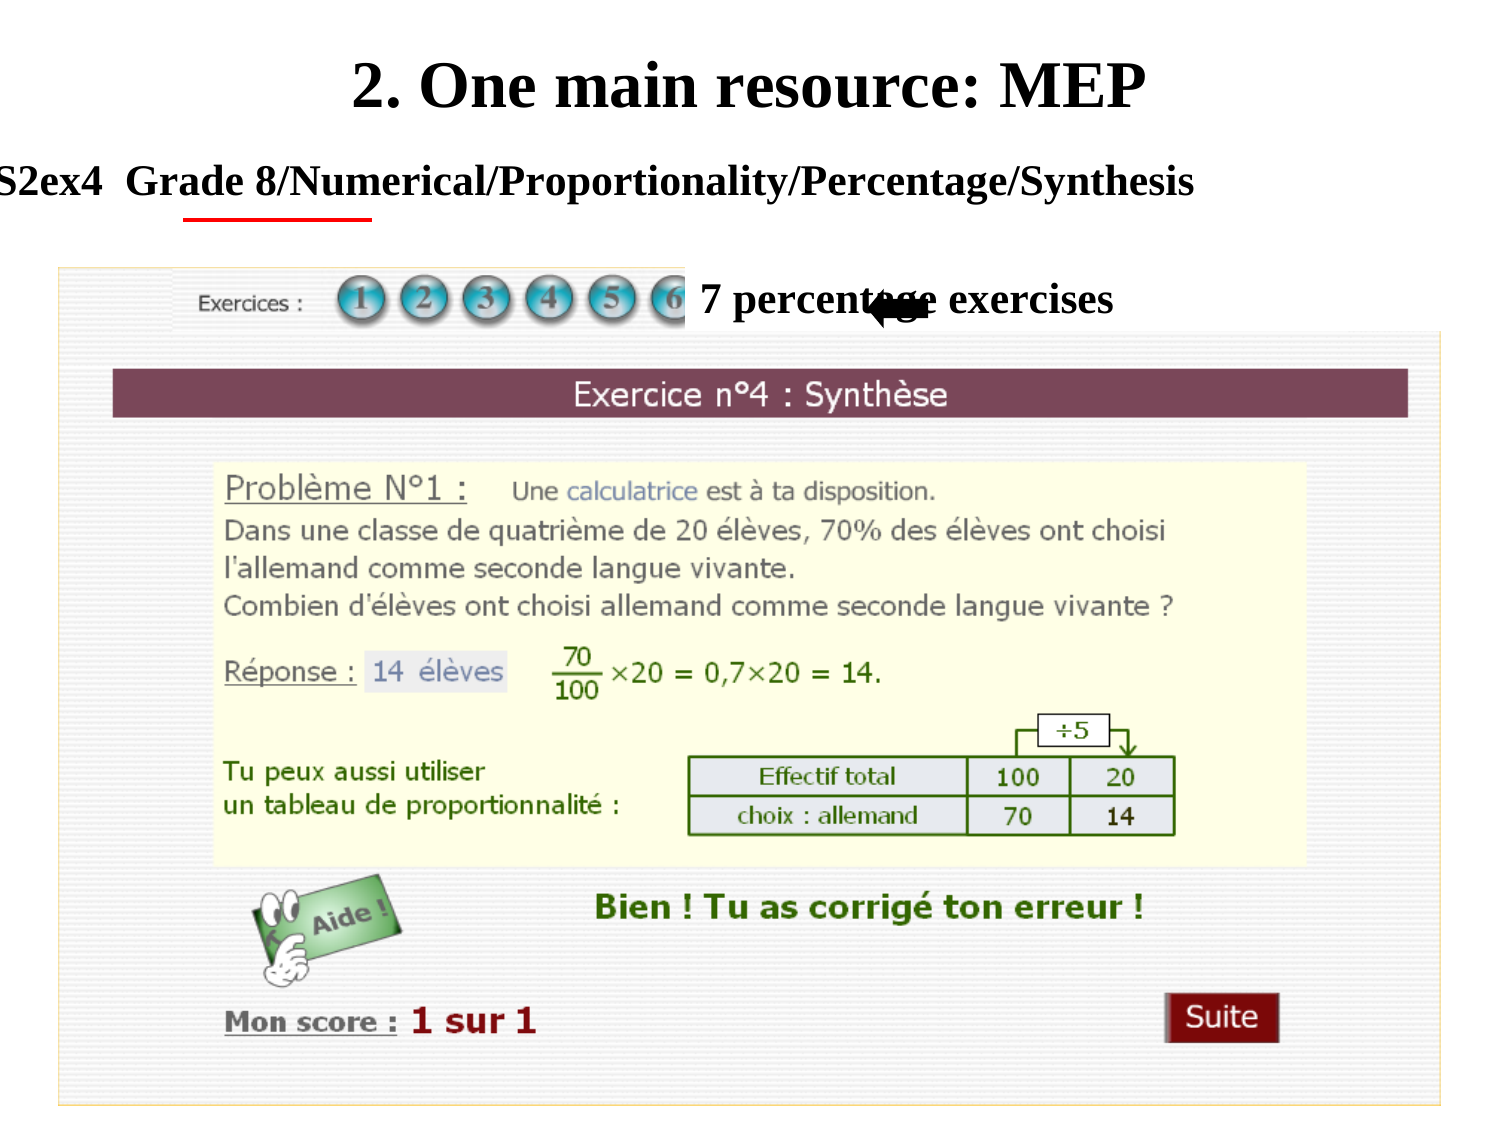

# 2. One main resource: MEP
Exercise 4N6S2ex4 Grade 8/Numerical/Proportionality/Percentage/Synthesis
7 percentage exercises